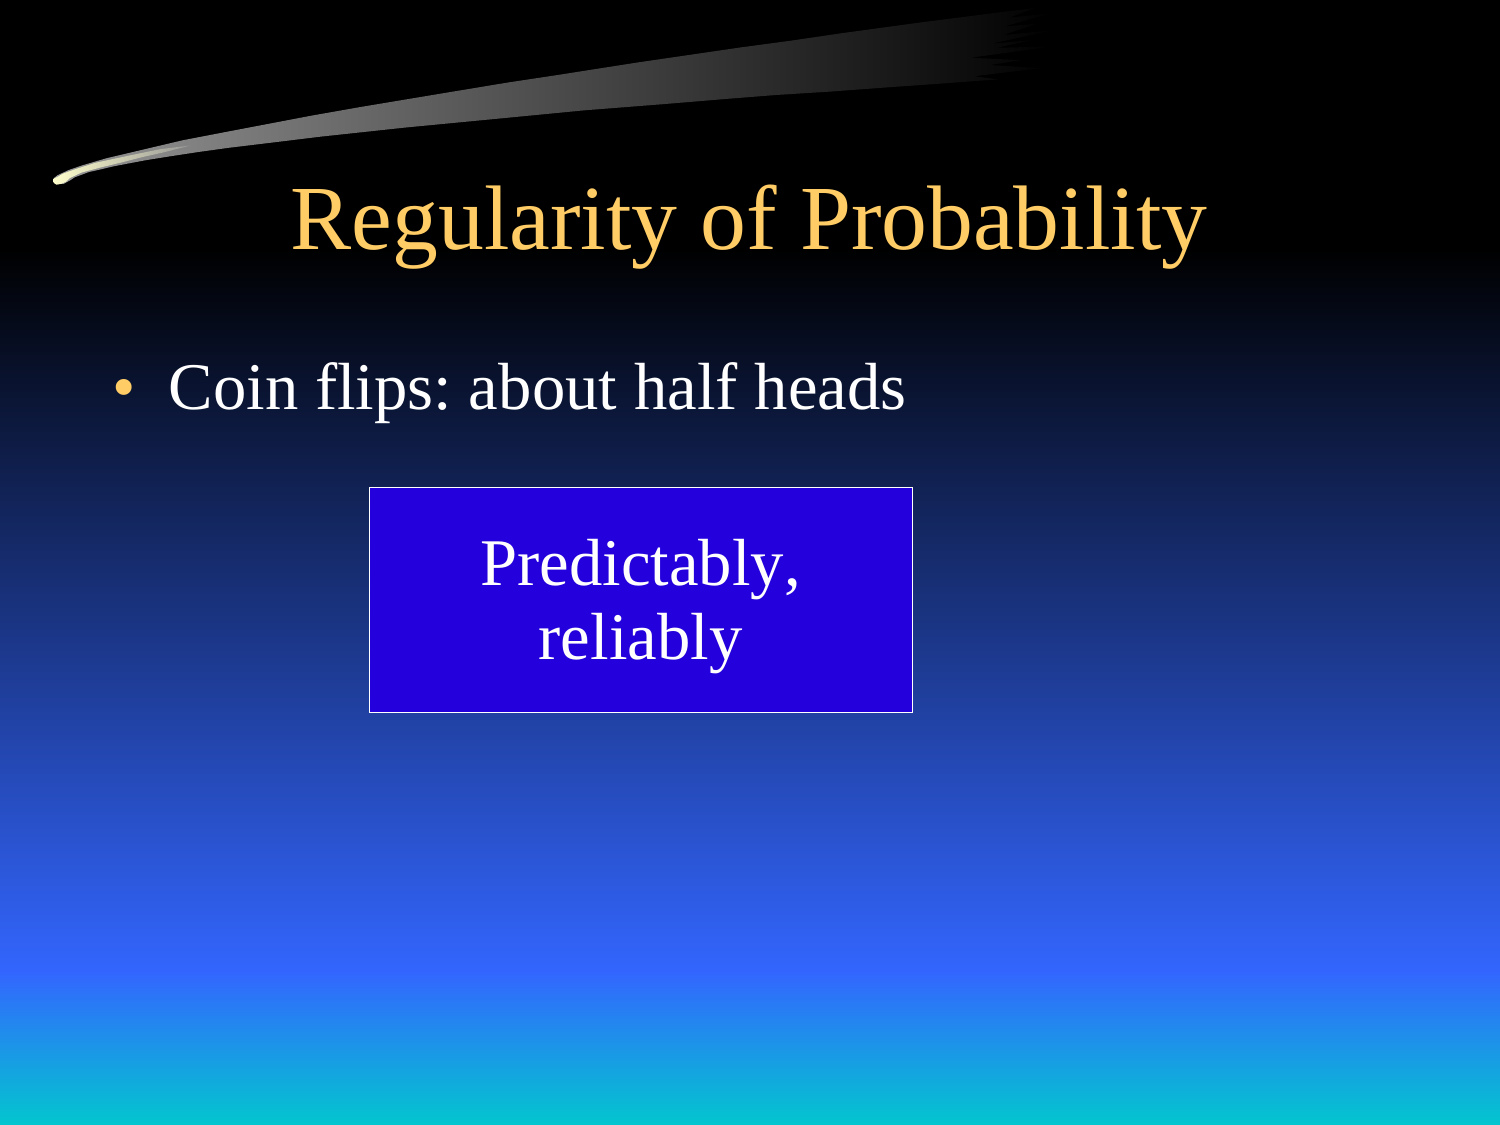

# Regularity of Probability
Coin flips: about half heads
Predictably,
reliably